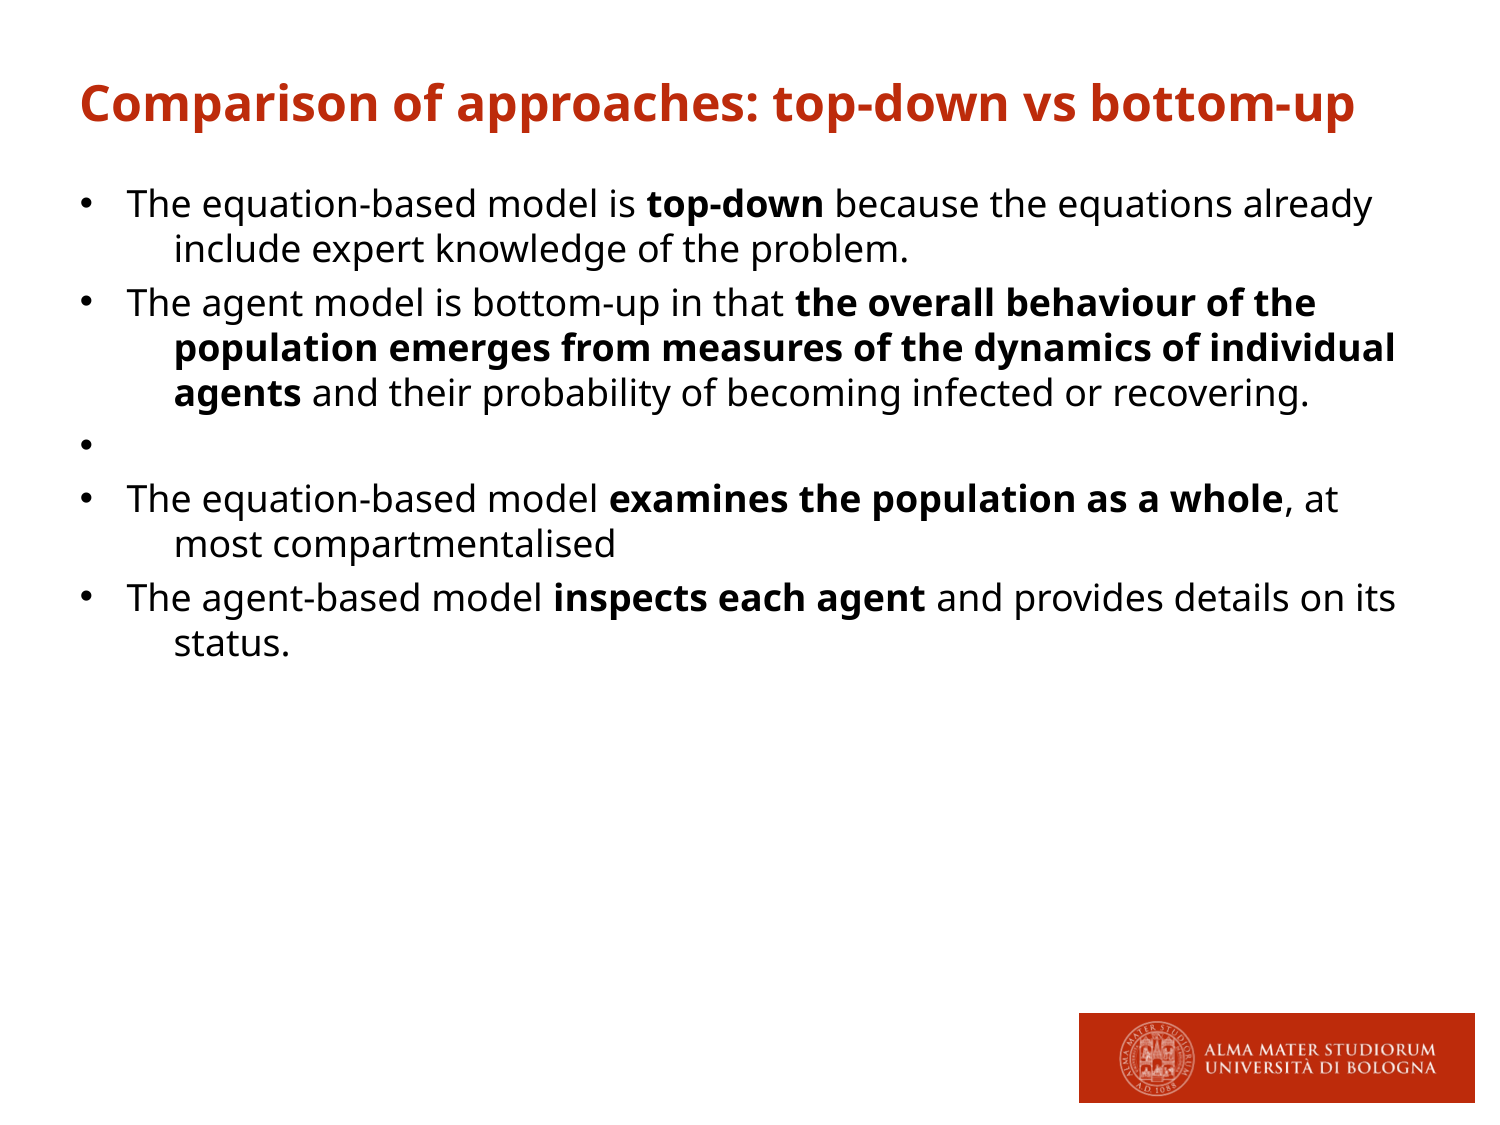

# Comparison of approaches: top-down vs bottom-up
The equation-based model is top-down because the equations already include expert knowledge of the problem.
The agent model is bottom-up in that the overall behaviour of the population emerges from measures of the dynamics of individual agents and their probability of becoming infected or recovering.
The equation-based model examines the population as a whole, at most compartmentalised
The agent-based model inspects each agent and provides details on its status.